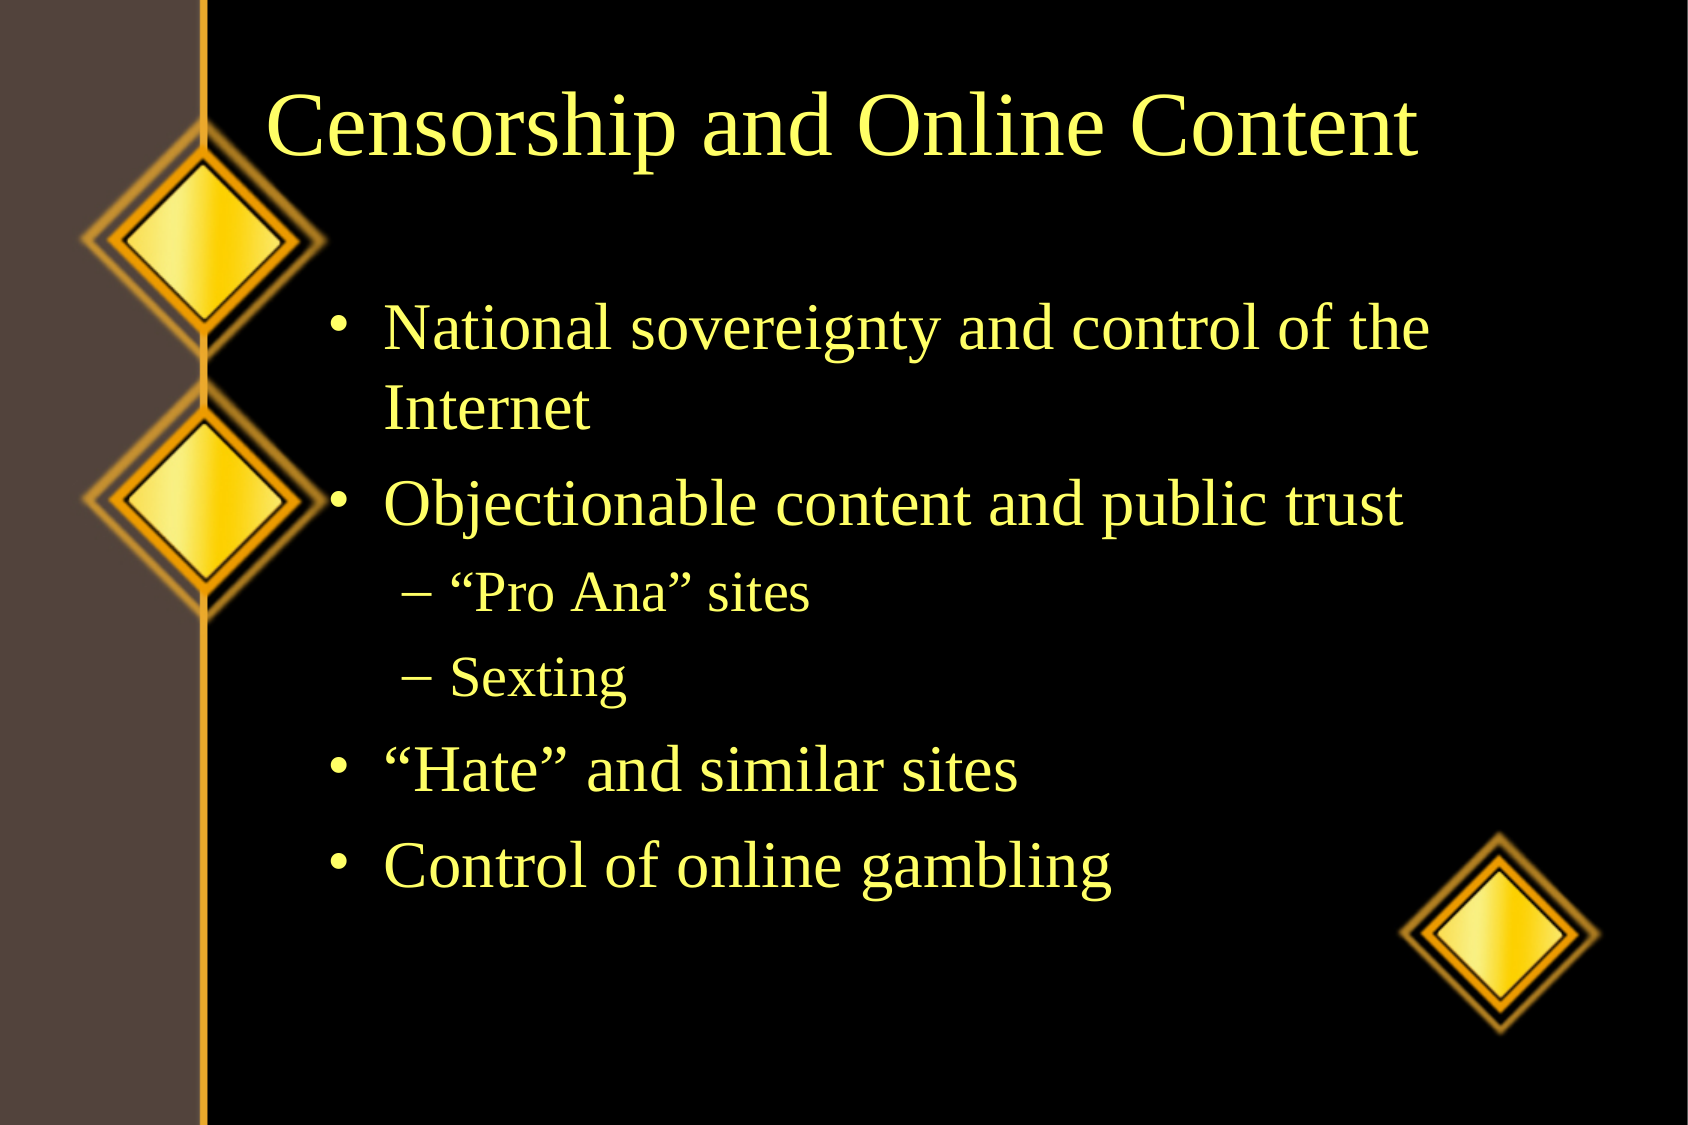

# Censorship and Online Content
National sovereignty and control of the Internet
Objectionable content and public trust
“Pro Ana” sites
Sexting
“Hate” and similar sites
Control of online gambling